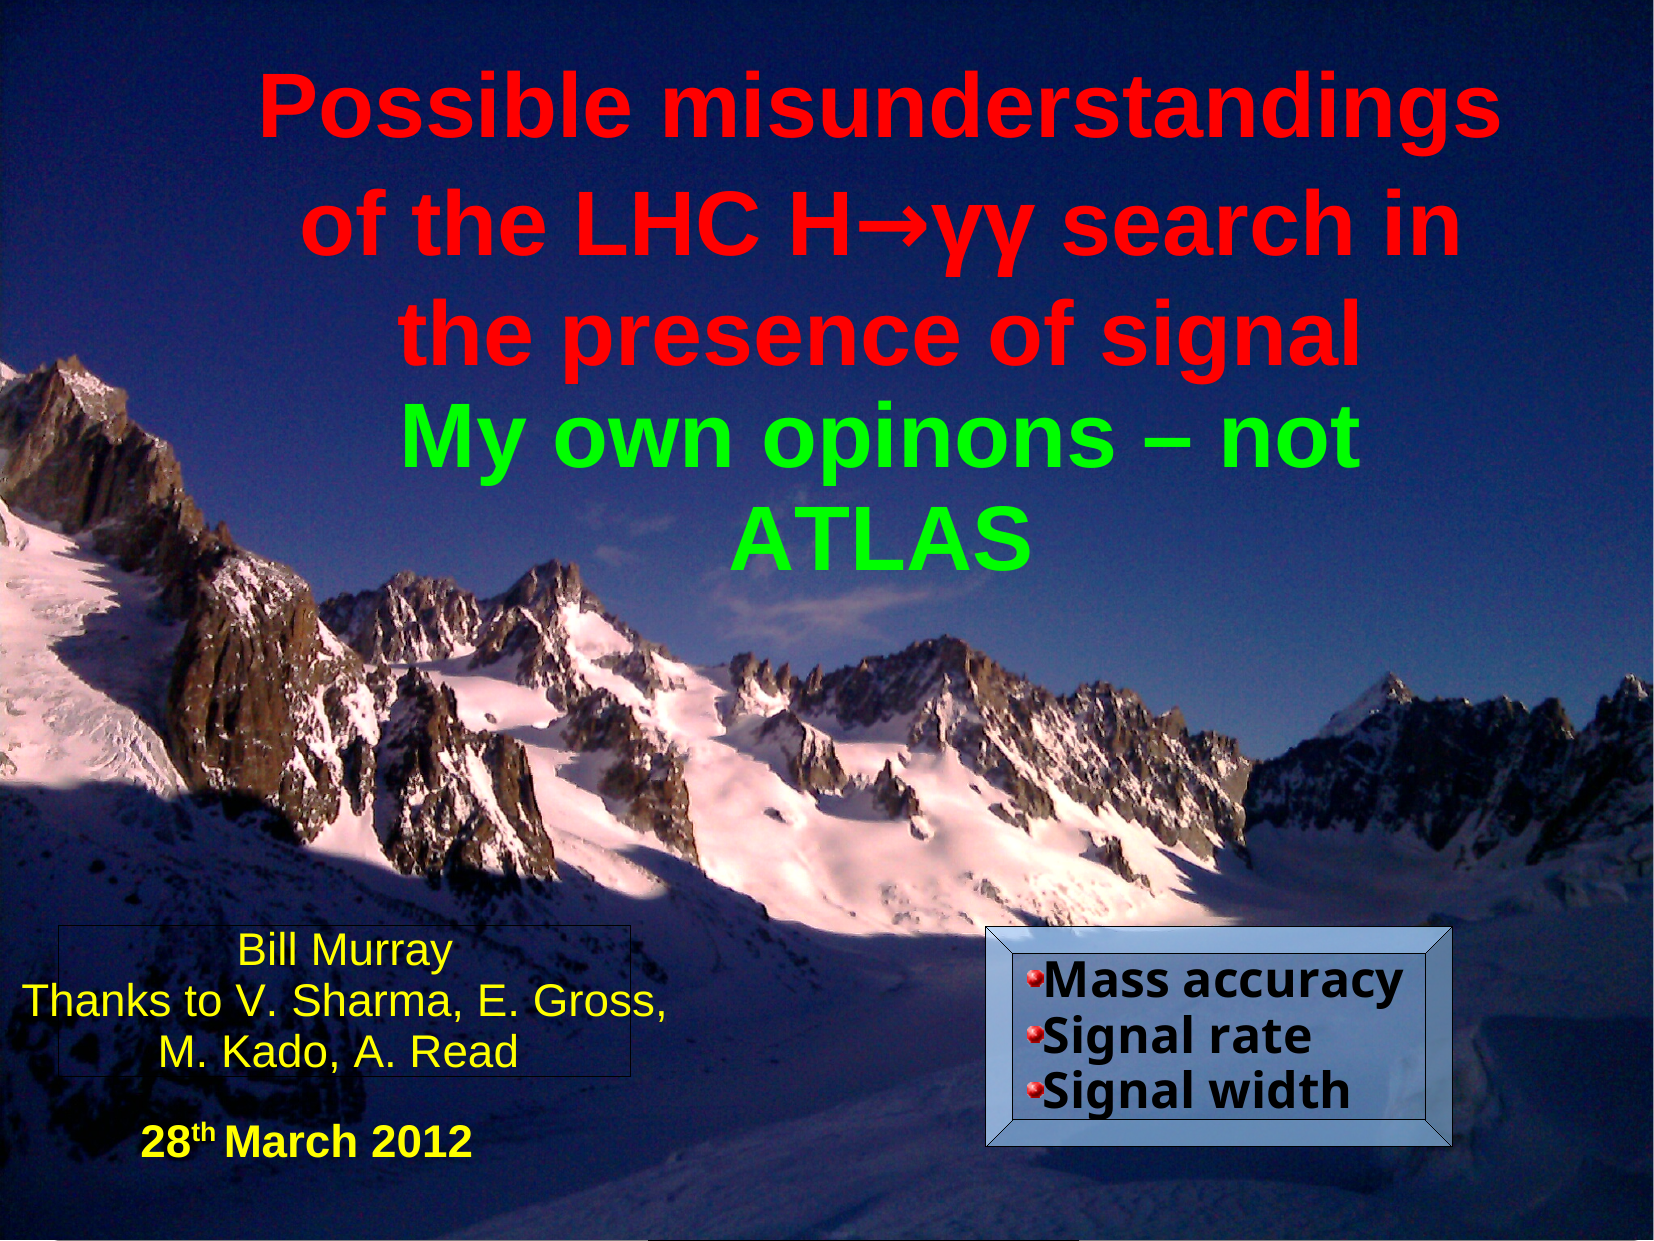

# Possible misunderstandings of the LHC H→γγ search in the presence of signal My own opinons – not ATLAS
Bill Murray
Thanks to V. Sharma, E. Gross,
M. Kado, A. Read
Mass accuracy
Signal rate
Signal width
28th March 2012